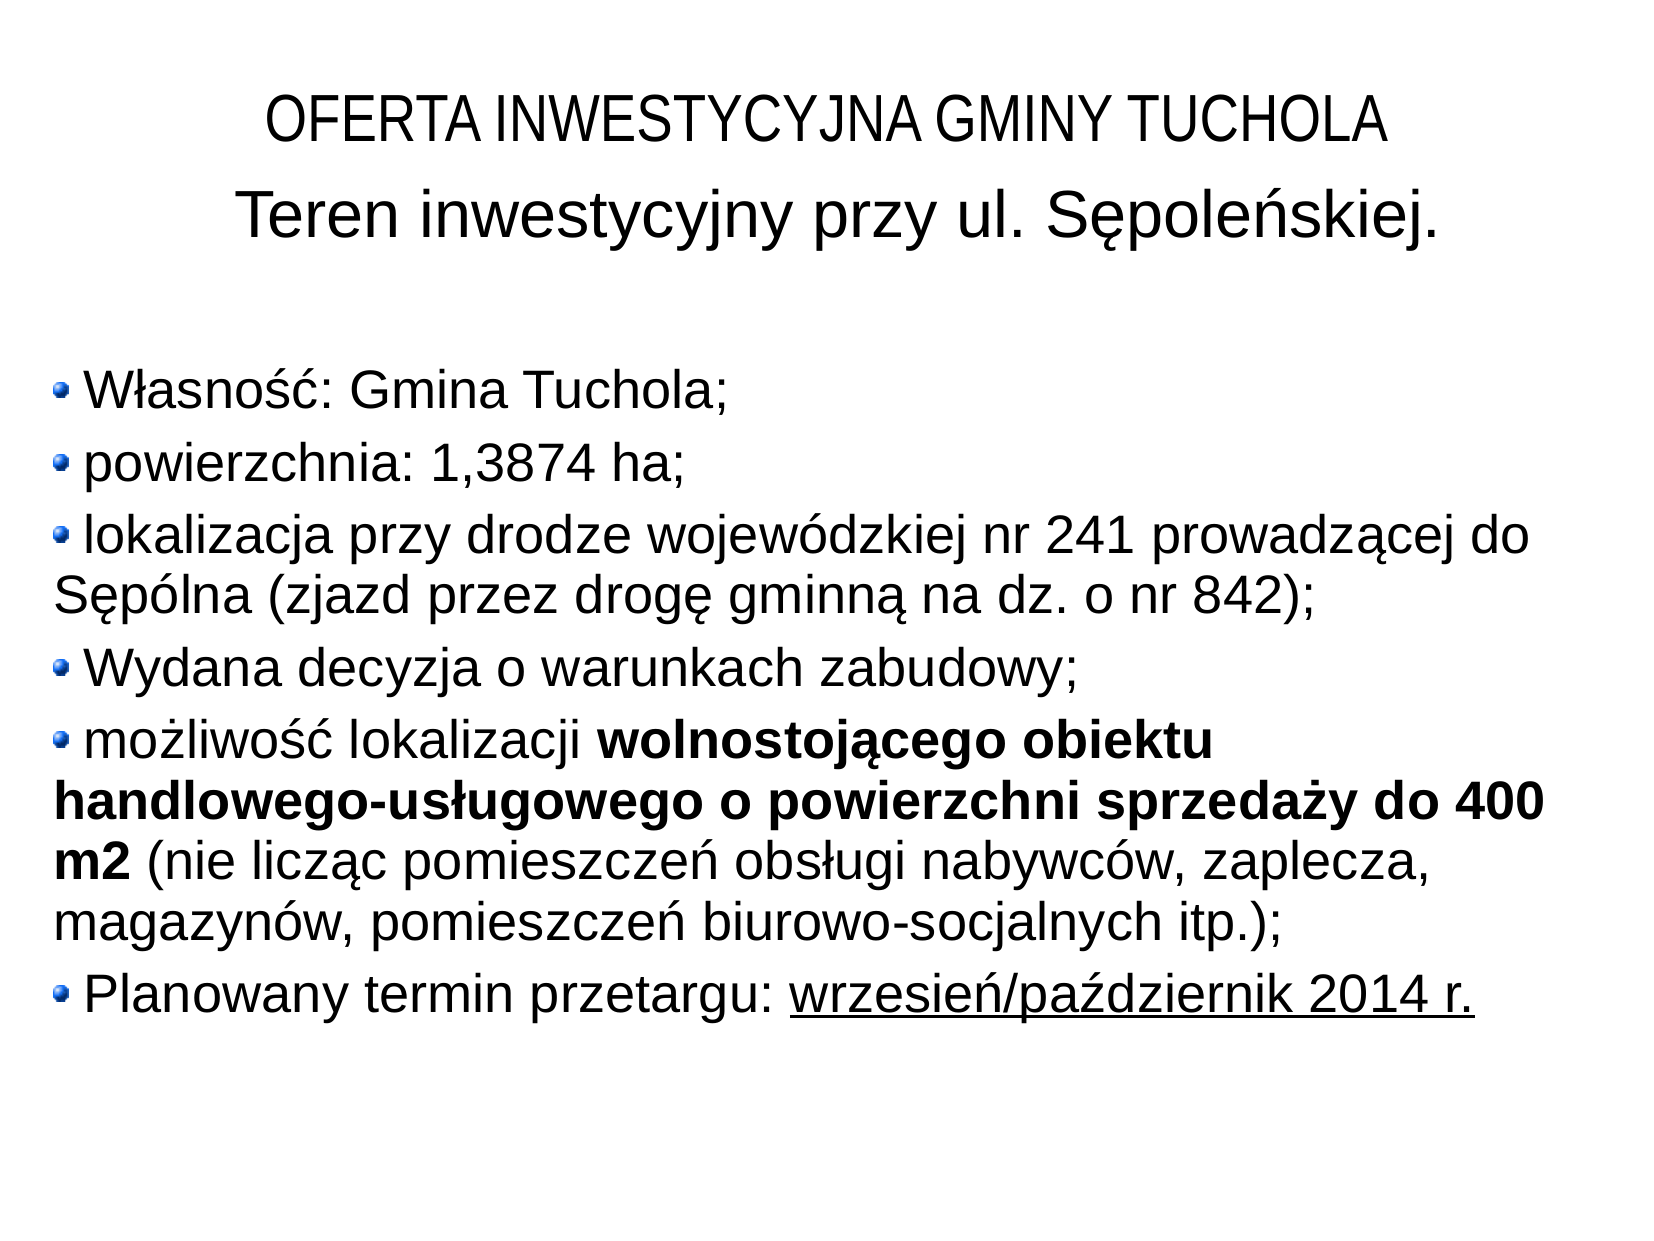

# OFERTA INWESTYCYJNA GMINY TUCHOLA
Teren inwestycyjny przy ul. Sępoleńskiej.
 Własność: Gmina Tuchola;
 powierzchnia: 1,3874 ha;
 lokalizacja przy drodze wojewódzkiej nr 241 prowadzącej do Sępólna (zjazd przez drogę gminną na dz. o nr 842);
 Wydana decyzja o warunkach zabudowy;
 możliwość lokalizacji wolnostojącego obiektu handlowego-usługowego o powierzchni sprzedaży do 400 m2 (nie licząc pomieszczeń obsługi nabywców, zaplecza, magazynów, pomieszczeń biurowo-socjalnych itp.);
 Planowany termin przetargu: wrzesień/październik 2014 r.